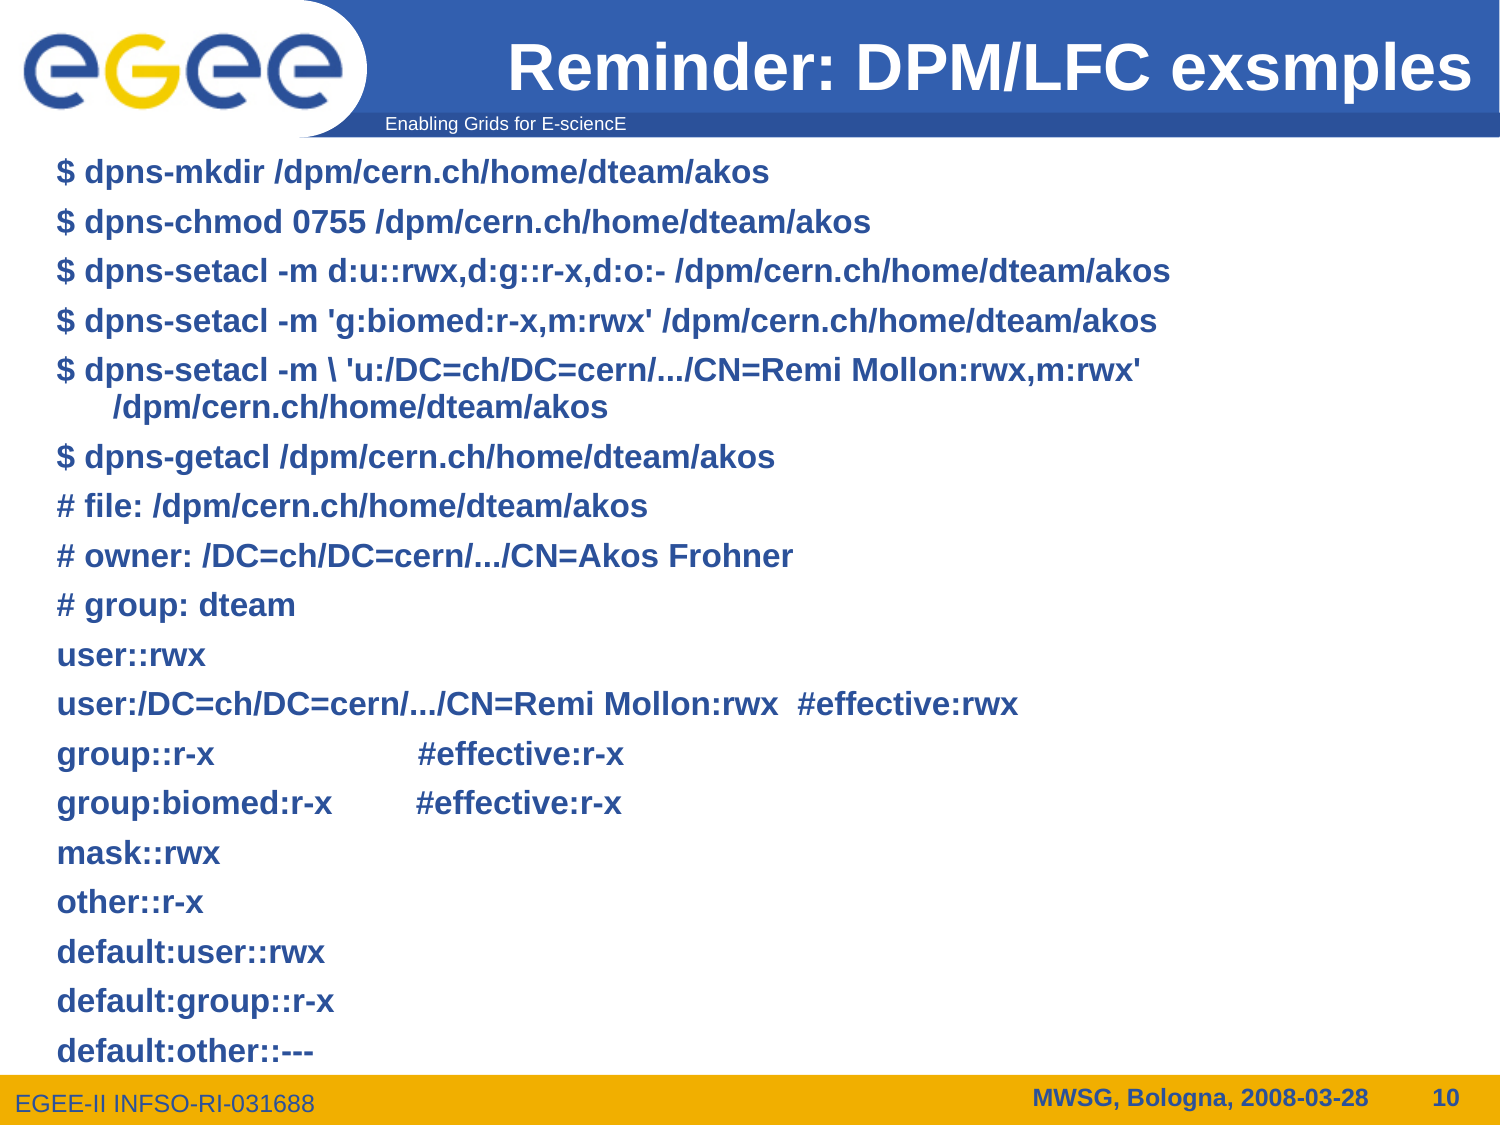

# Reminder: DPM/LFC exsmples
$ dpns-mkdir /dpm/cern.ch/home/dteam/akos
$ dpns-chmod 0755 /dpm/cern.ch/home/dteam/akos
$ dpns-setacl -m d:u::rwx,d:g::r-x,d:o:- /dpm/cern.ch/home/dteam/akos
$ dpns-setacl -m 'g:biomed:r-x,m:rwx' /dpm/cern.ch/home/dteam/akos
$ dpns-setacl -m \ 'u:/DC=ch/DC=cern/.../CN=Remi Mollon:rwx,m:rwx' /dpm/cern.ch/home/dteam/akos
$ dpns-getacl /dpm/cern.ch/home/dteam/akos
# file: /dpm/cern.ch/home/dteam/akos
# owner: /DC=ch/DC=cern/.../CN=Akos Frohner
# group: dteam
user::rwx
user:/DC=ch/DC=cern/.../CN=Remi Mollon:rwx #effective:rwx
group::r-x #effective:r-x
group:biomed:r-x #effective:r-x
mask::rwx
other::r-x
default:user::rwx
default:group::r-x
default:other::---
MWSG, Bologna, 2008-03-28
10